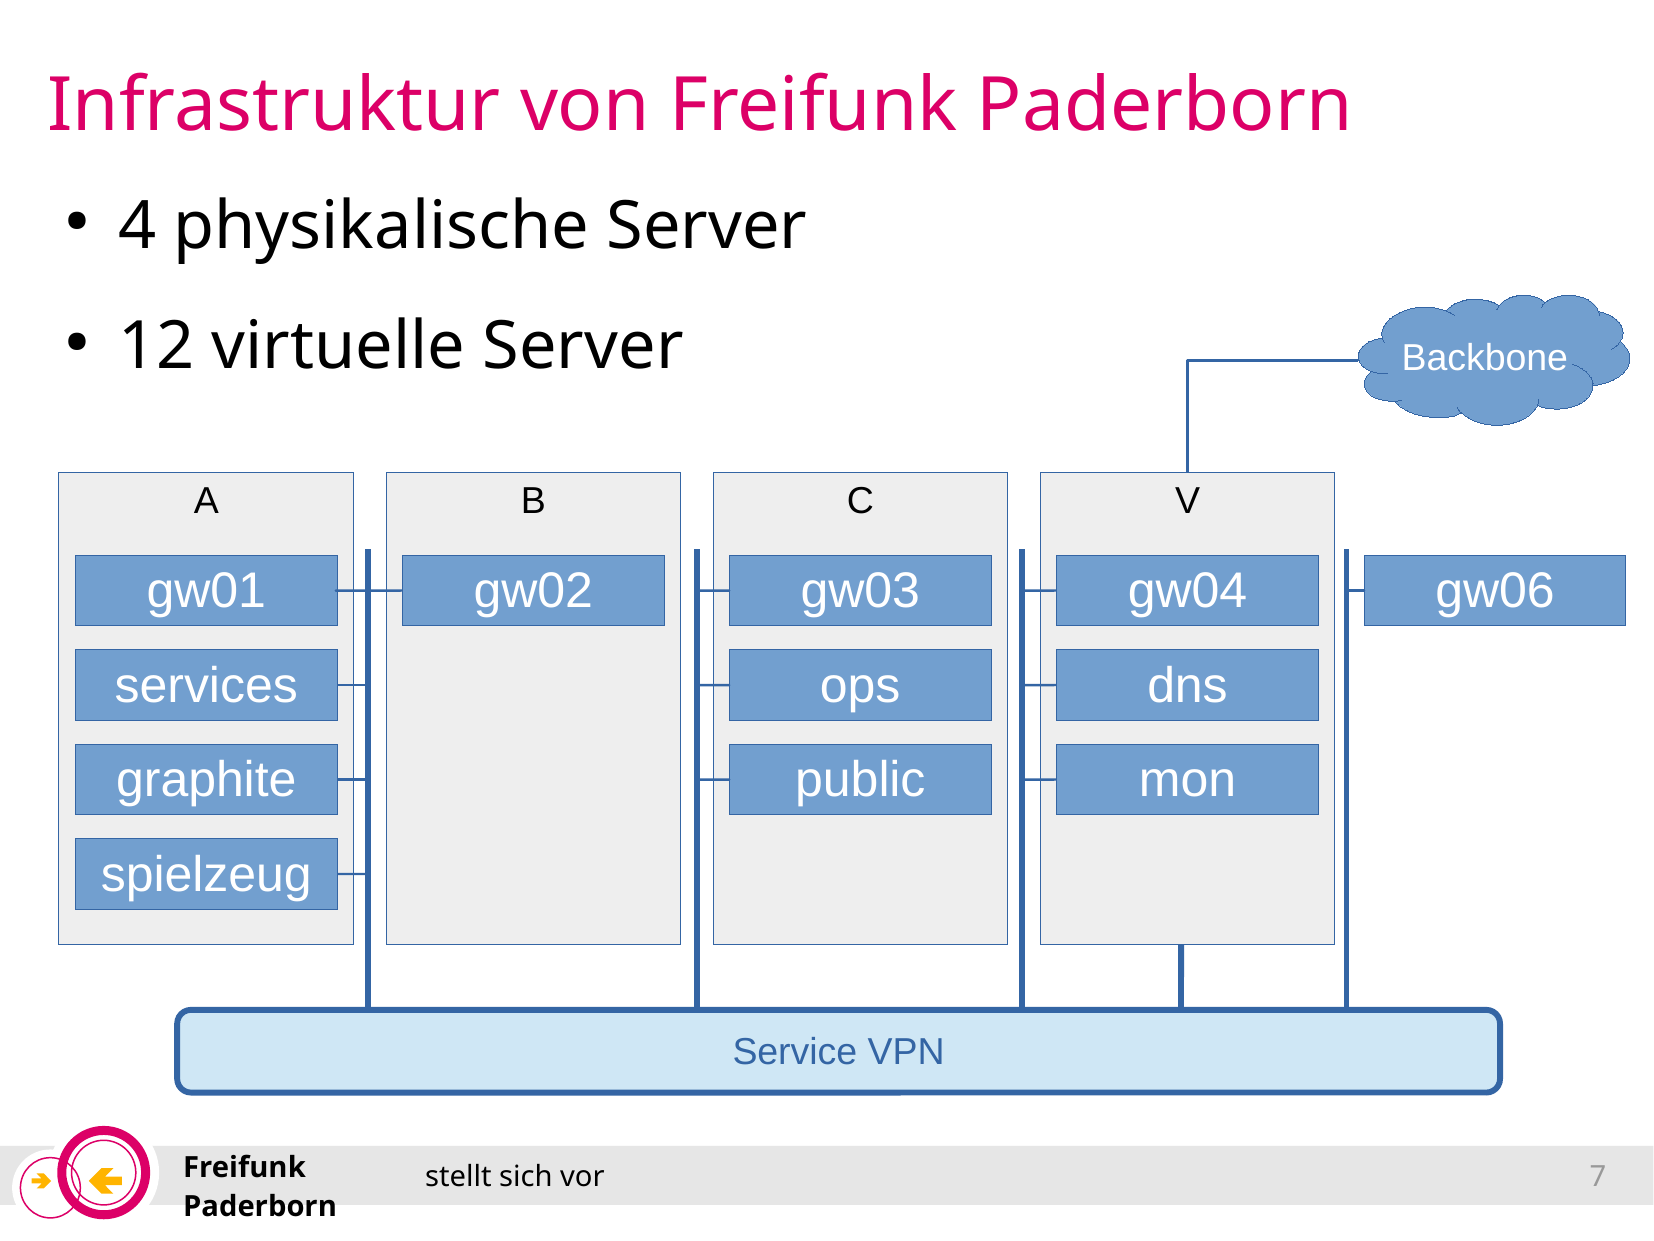

# Infrastruktur von Freifunk Paderborn
4 physikalische Server
12 virtuelle Server
Backbone
A
B
C
V
gw01
gw02
gw03
gw04
gw06
services
ops
dns
graphite
public
mon
spielzeug
Service VPN
stellt sich vor
7